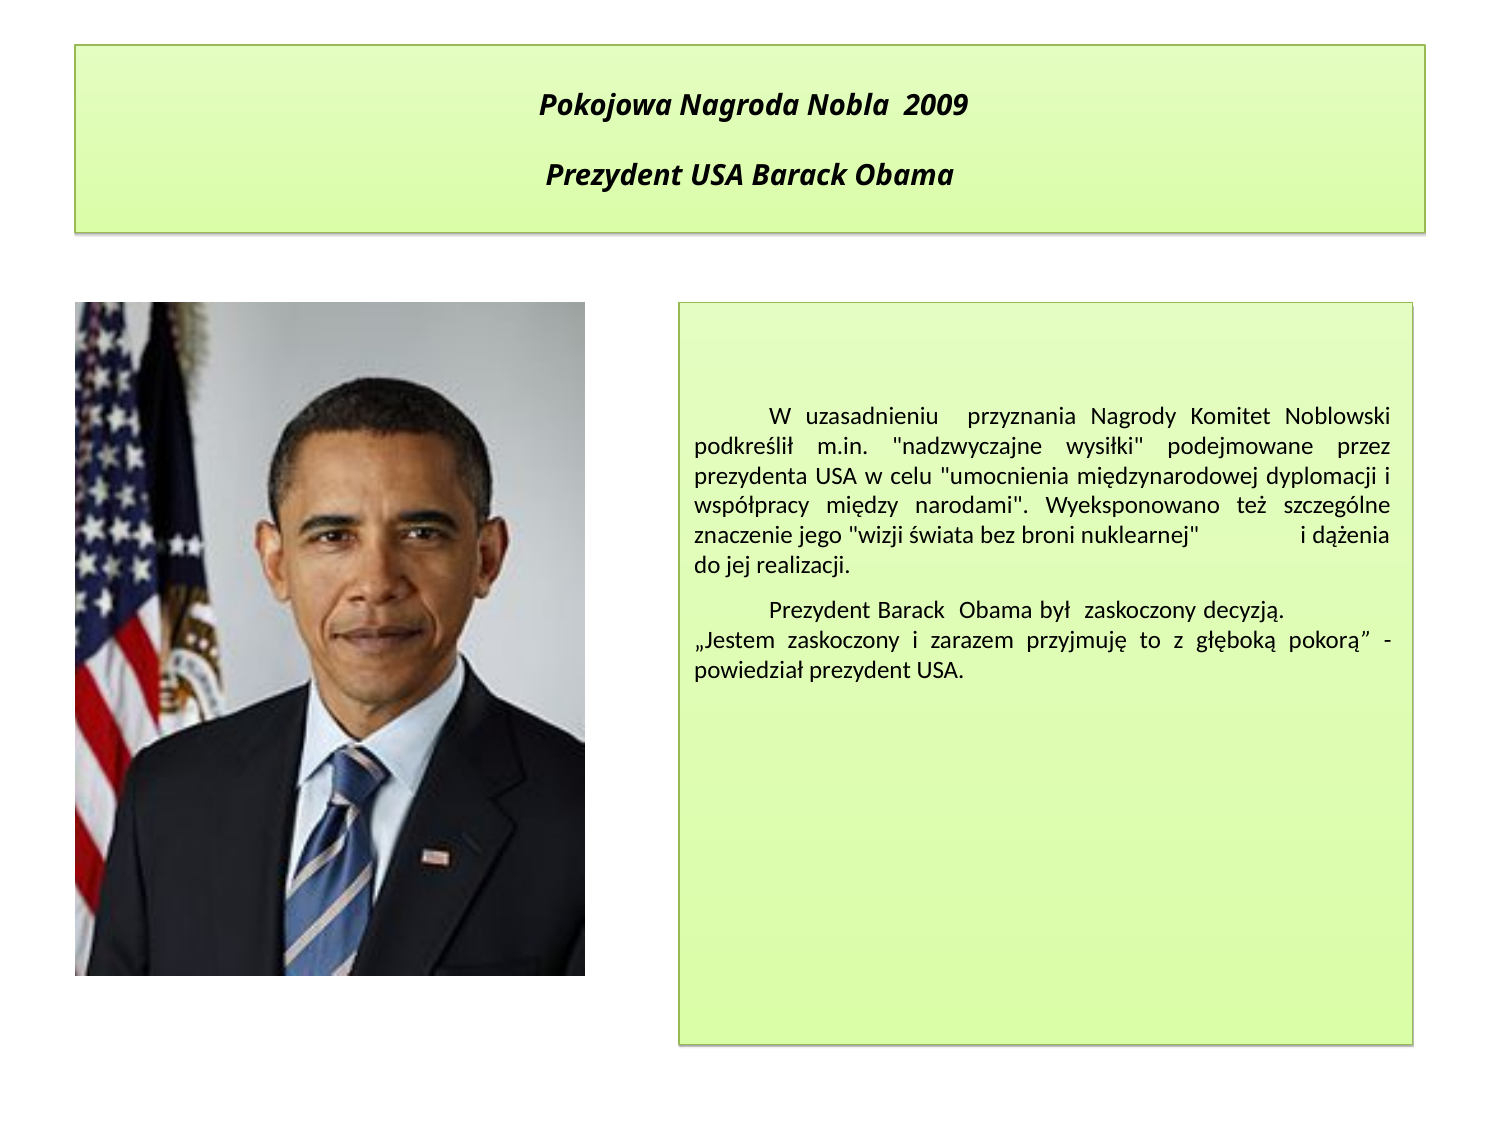

# Pokojowa Nagroda Nobla 2009 Prezydent USA Barack Obama
	W uzasadnieniu przyznania Nagrody Komitet Noblowski podkreślił m.in. "nadzwyczajne wysiłki" podejmowane przez prezydenta USA w celu "umocnienia międzynarodowej dyplomacji i współpracy między narodami". Wyeksponowano też szczególne znaczenie jego "wizji świata bez broni nuklearnej" i dążenia do jej realizacji.
	Prezydent Barack Obama był zaskoczony decyzją. „Jestem zaskoczony i zarazem przyjmuję to z głęboką pokorą” - powiedział prezydent USA.